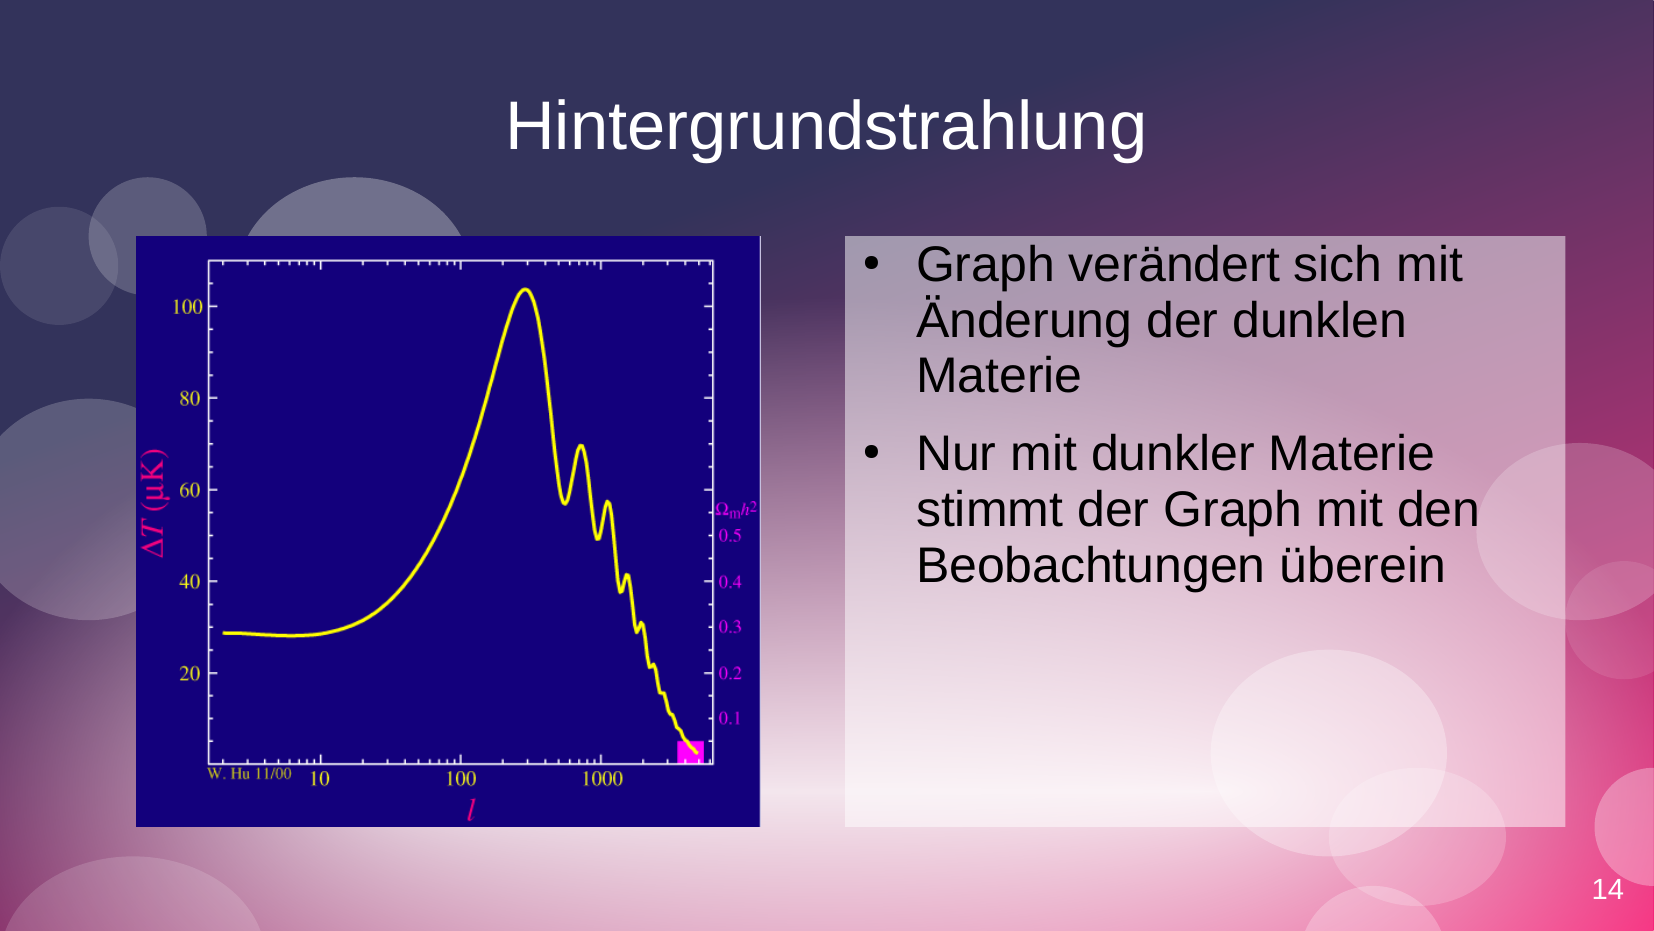

# Hintergrundstrahlung
Graph verändert sich mit Änderung der dunklen Materie
Nur mit dunkler Materie stimmt der Graph mit den Beobachtungen überein